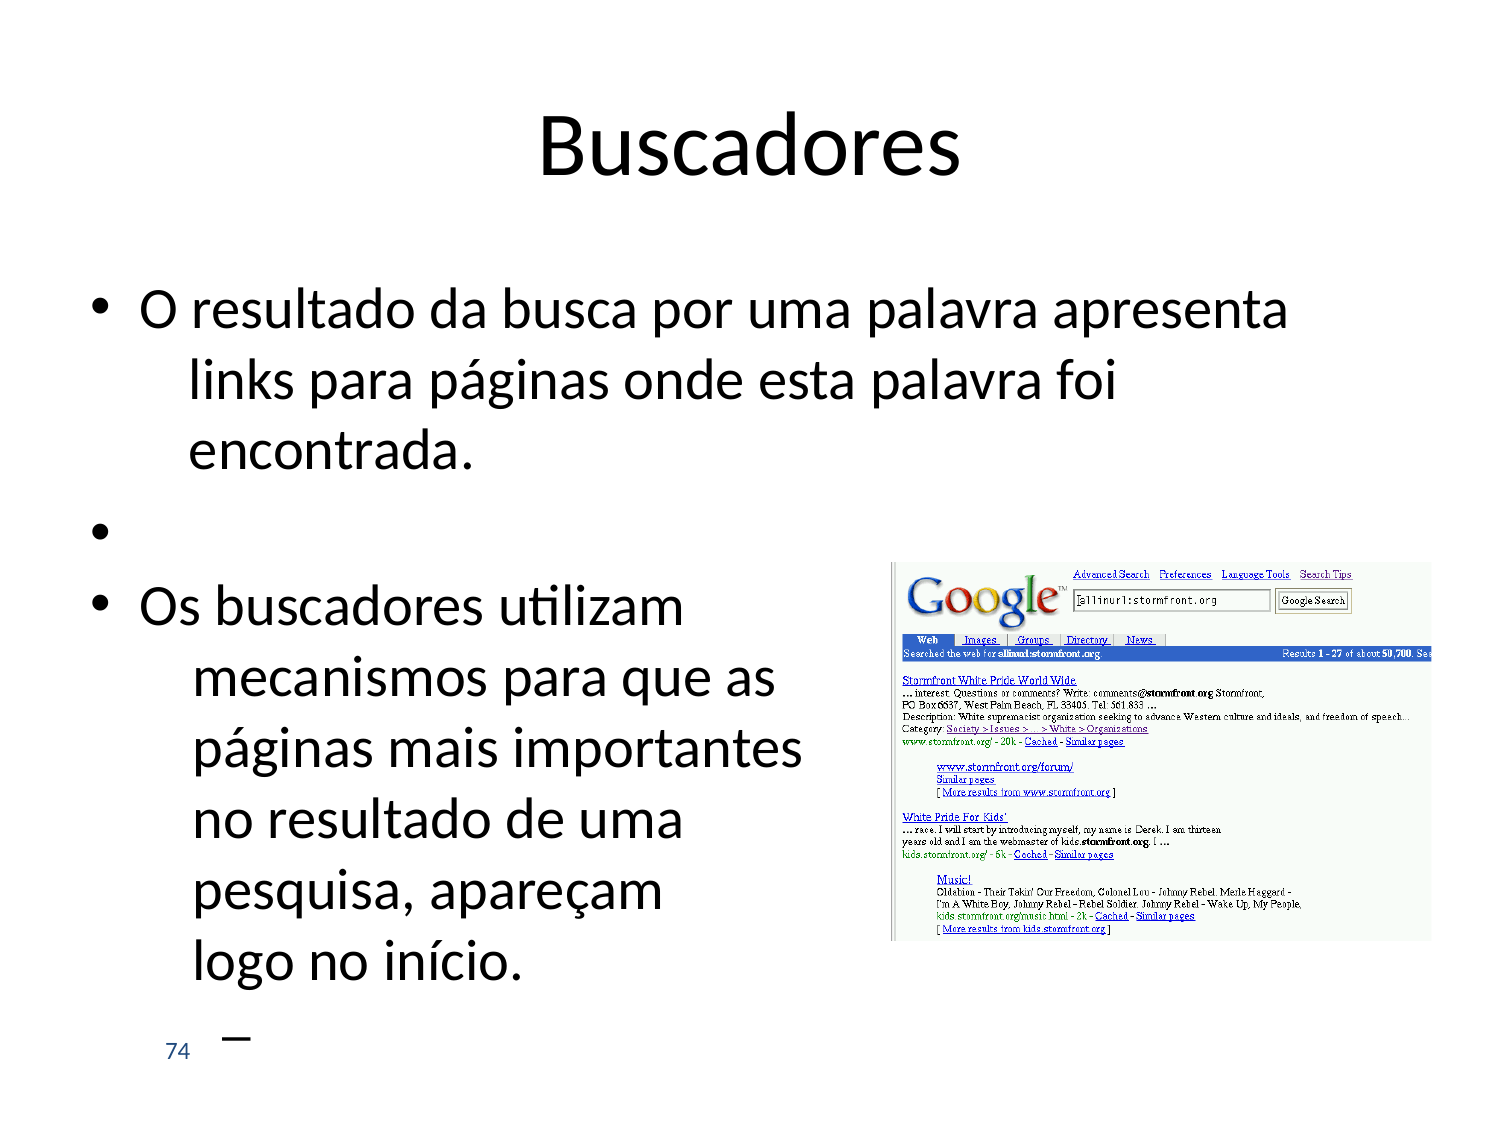

# Buscadores
O resultado da busca por uma palavra apresenta links para páginas onde esta palavra foi encontrada.
Os buscadores utilizam
 mecanismos para que as
 páginas mais importantes
 no resultado de uma
 pesquisa, apareçam
 logo no início.